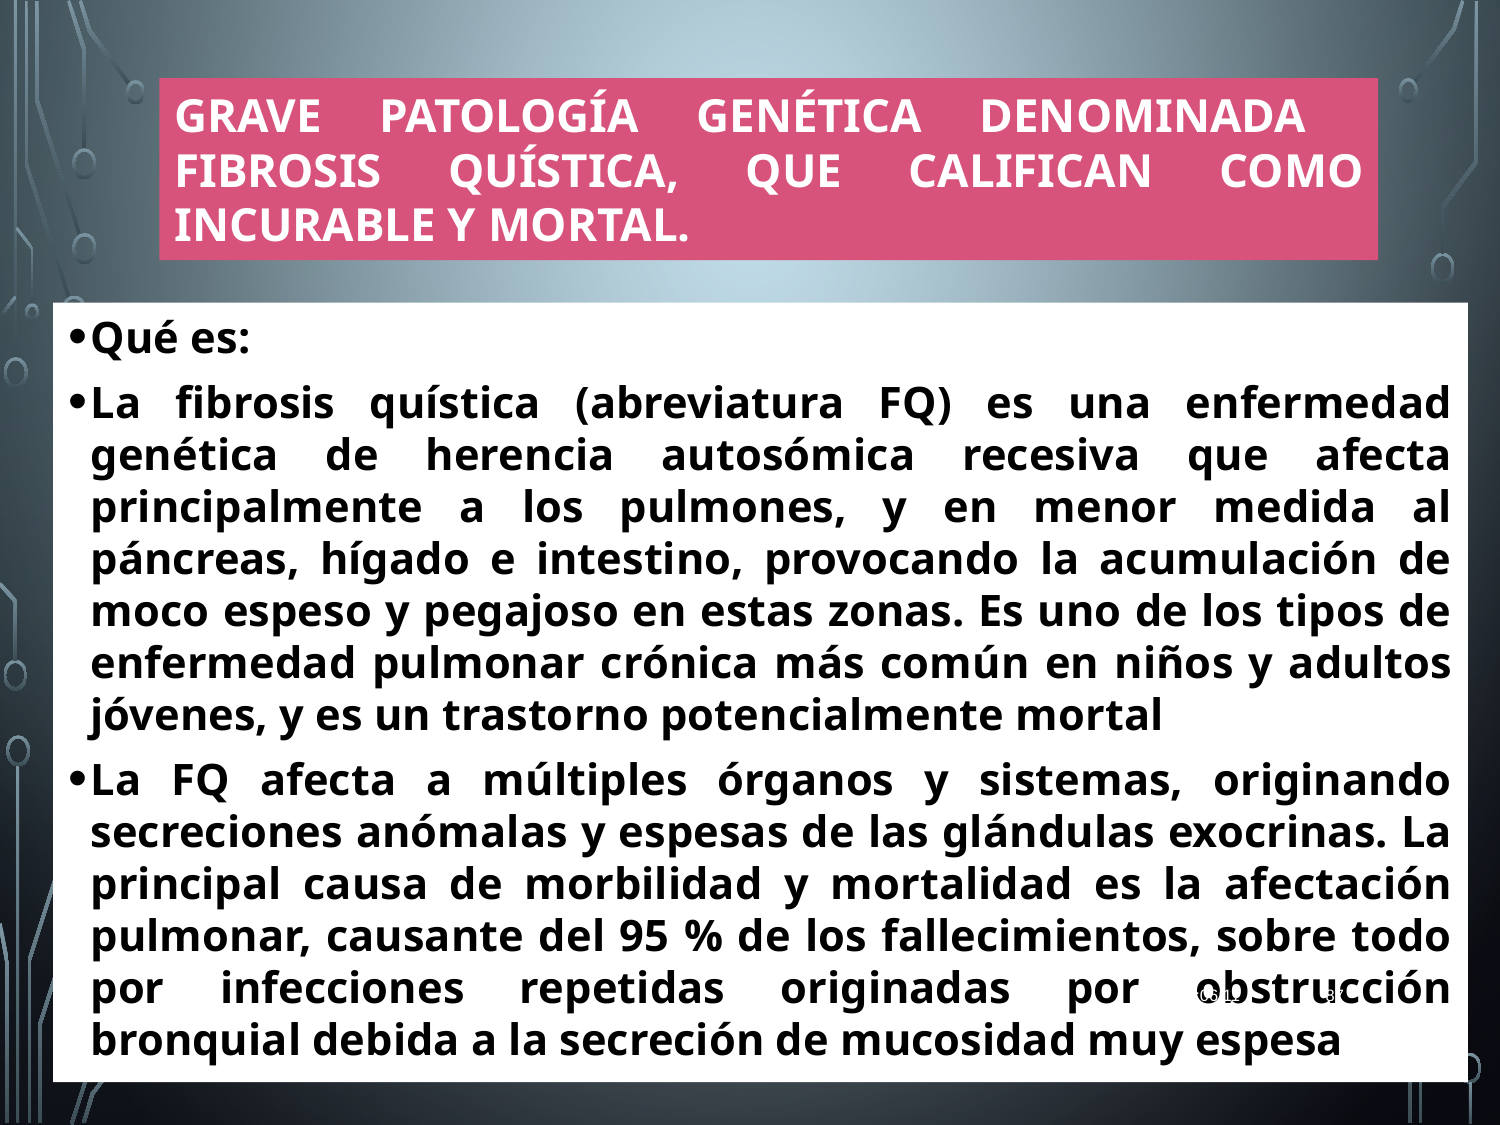

# grave patología genética denominada fibrosis quística, que califican como incurable y mortal.
Qué es:
La fibrosis quística (abreviatura FQ) es una enfermedad genética de herencia autosómica recesiva que afecta principalmente a los pulmones, y en menor medida al páncreas, hígado e intestino, provocando la acumulación de moco espeso y pegajoso en estas zonas. Es uno de los tipos de enfermedad pulmonar crónica más común en niños y adultos jóvenes, y es un trastorno potencialmente mortal
La FQ afecta a múltiples órganos y sistemas, originando secreciones anómalas y espesas de las glándulas exocrinas. La principal causa de morbilidad y mortalidad es la afectación pulmonar, causante del 95 % de los fallecimientos, sobre todo por infecciones repetidas originadas por obstrucción bronquial debida a la secreción de mucosidad muy espesa
02:48:05